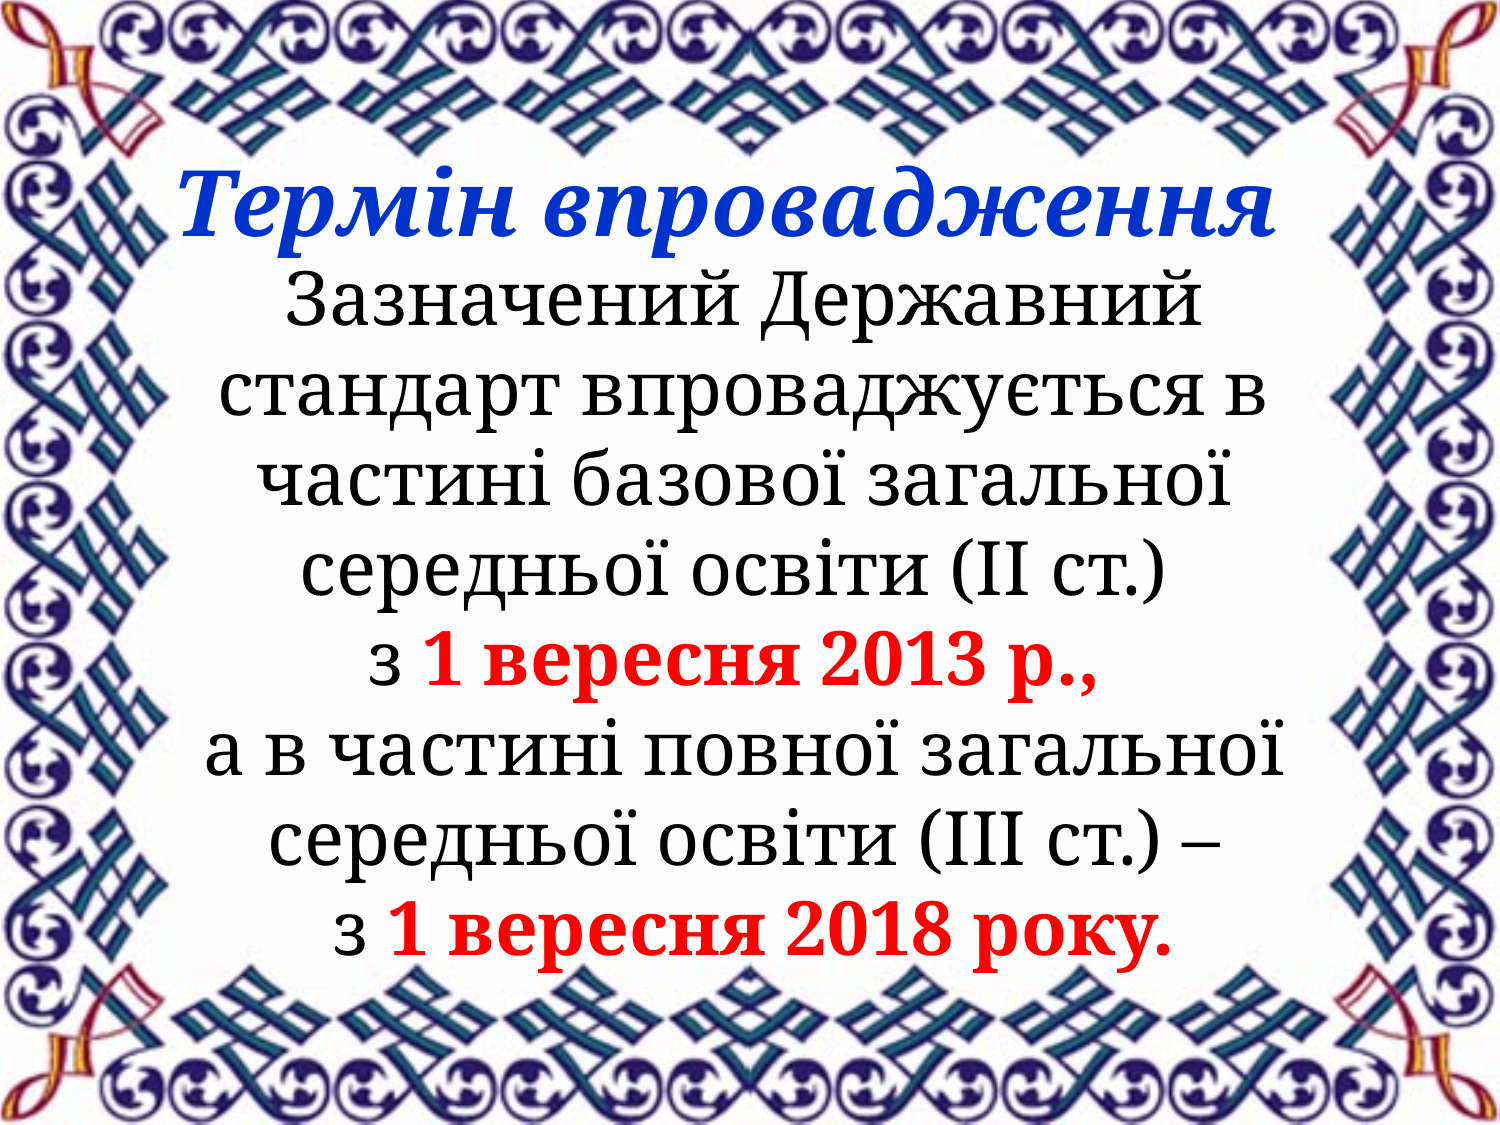

#
Термін впровадження
Зазначений Державний стандарт впроваджується в частині базової загальної середньої освіти (ІІ ст.)
з 1 вересня 2013 р.,
а в частині повної загальної середньої освіти (ІІІ ст.) –
 з 1 вересня 2018 року.